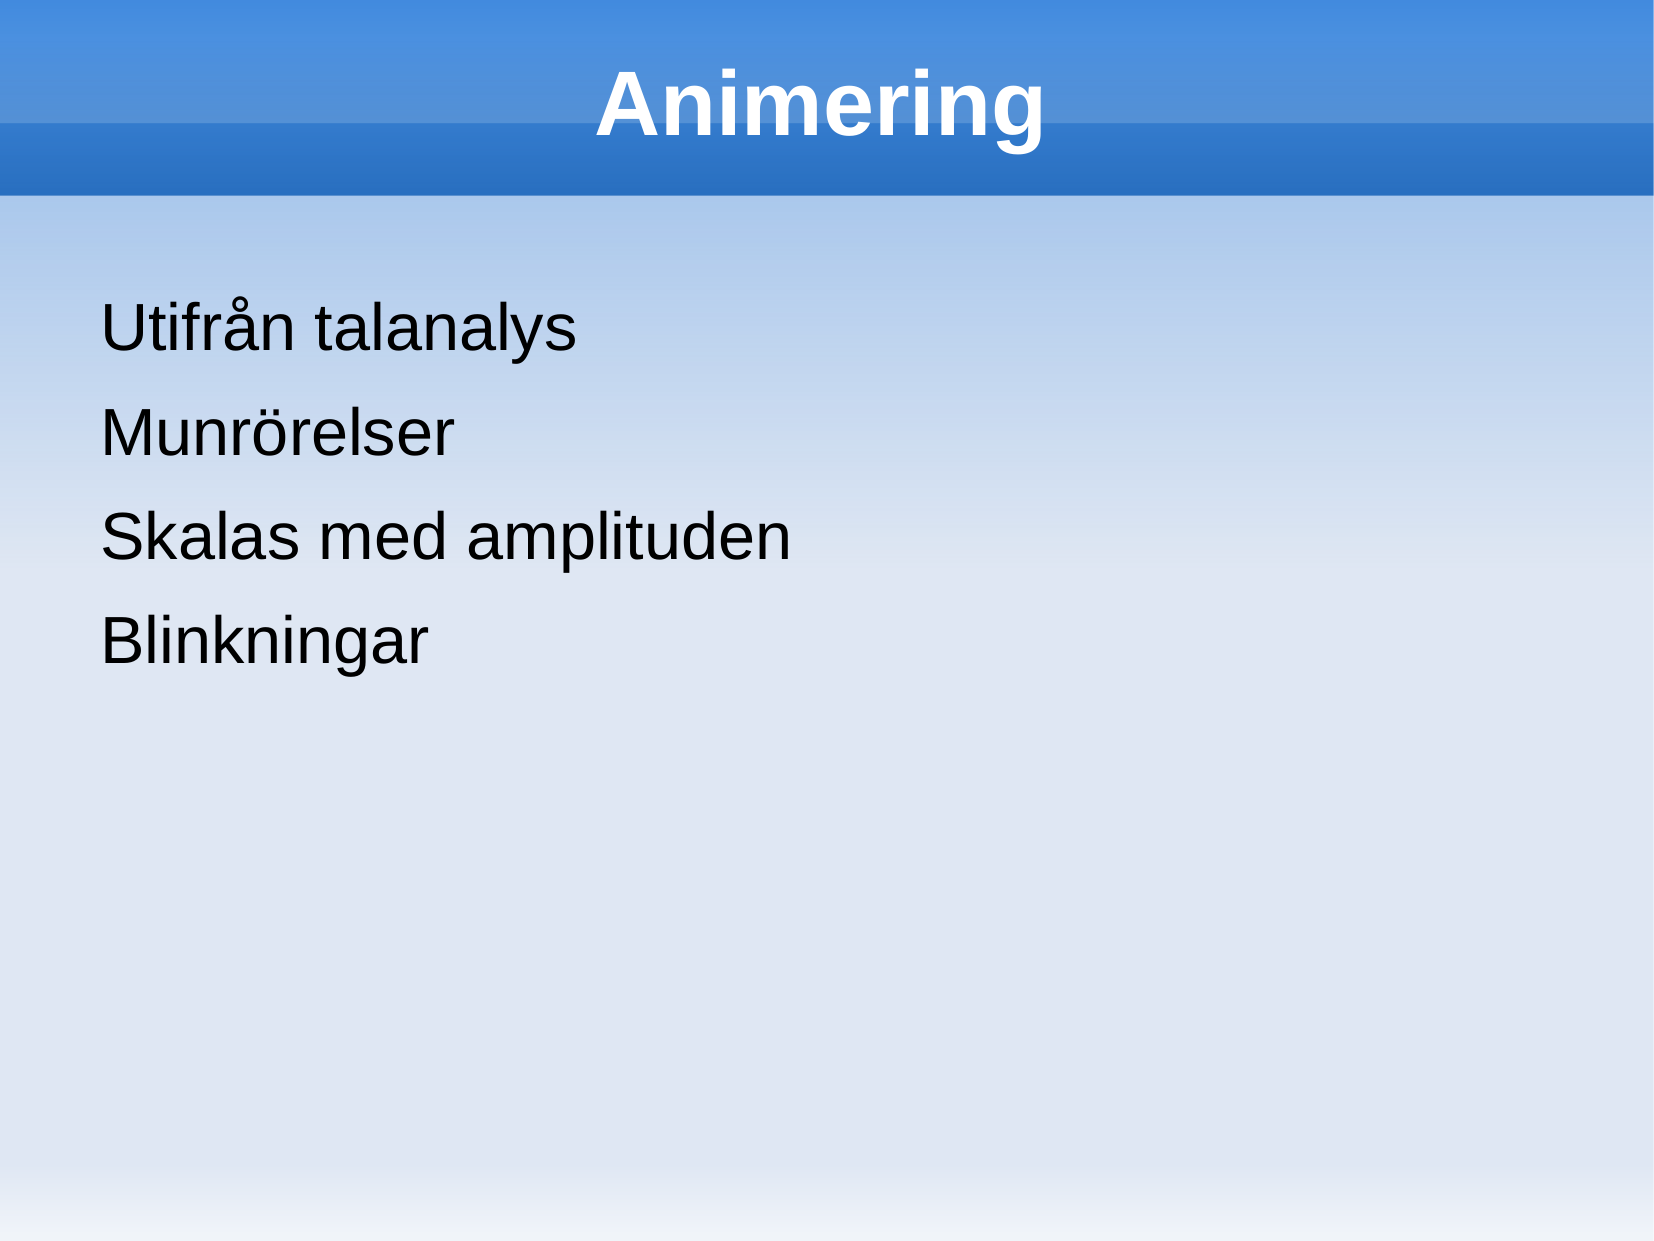

# Animering
Utifrån talanalys
Munrörelser
Skalas med amplituden
Blinkningar